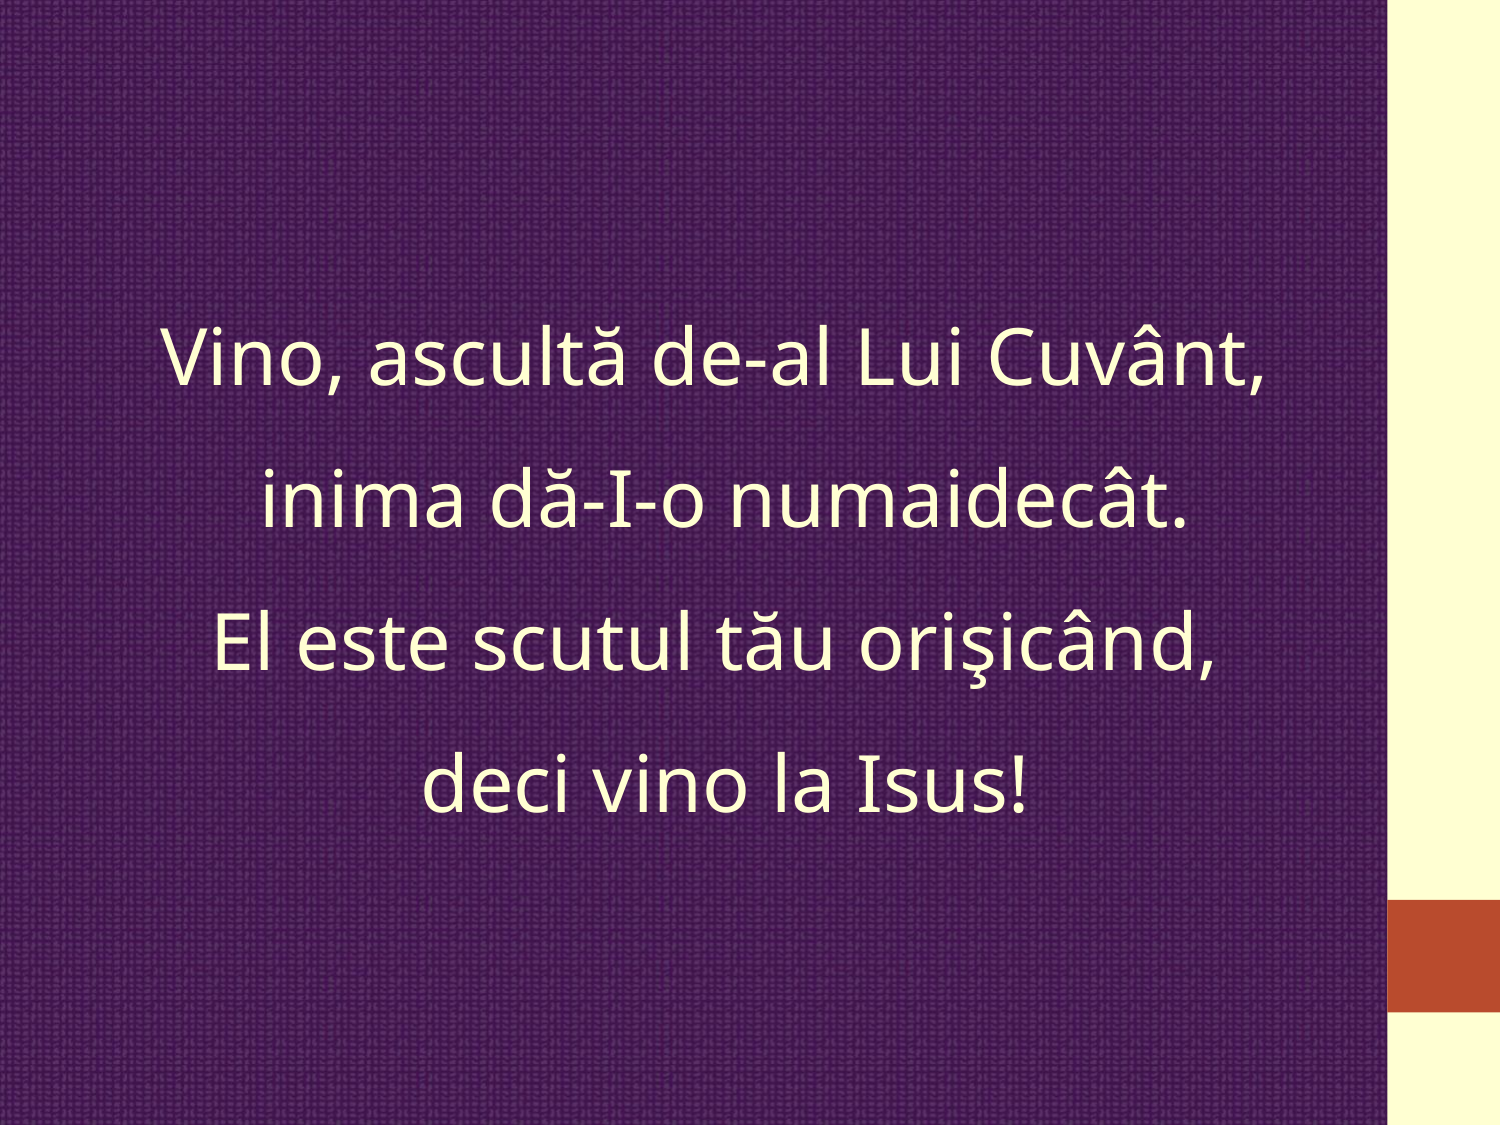

# Vino, ascultă de-al Lui Cuvânt, inima dă-I-o numaidecât. El este scutul tău orişicând, deci vino la Isus!